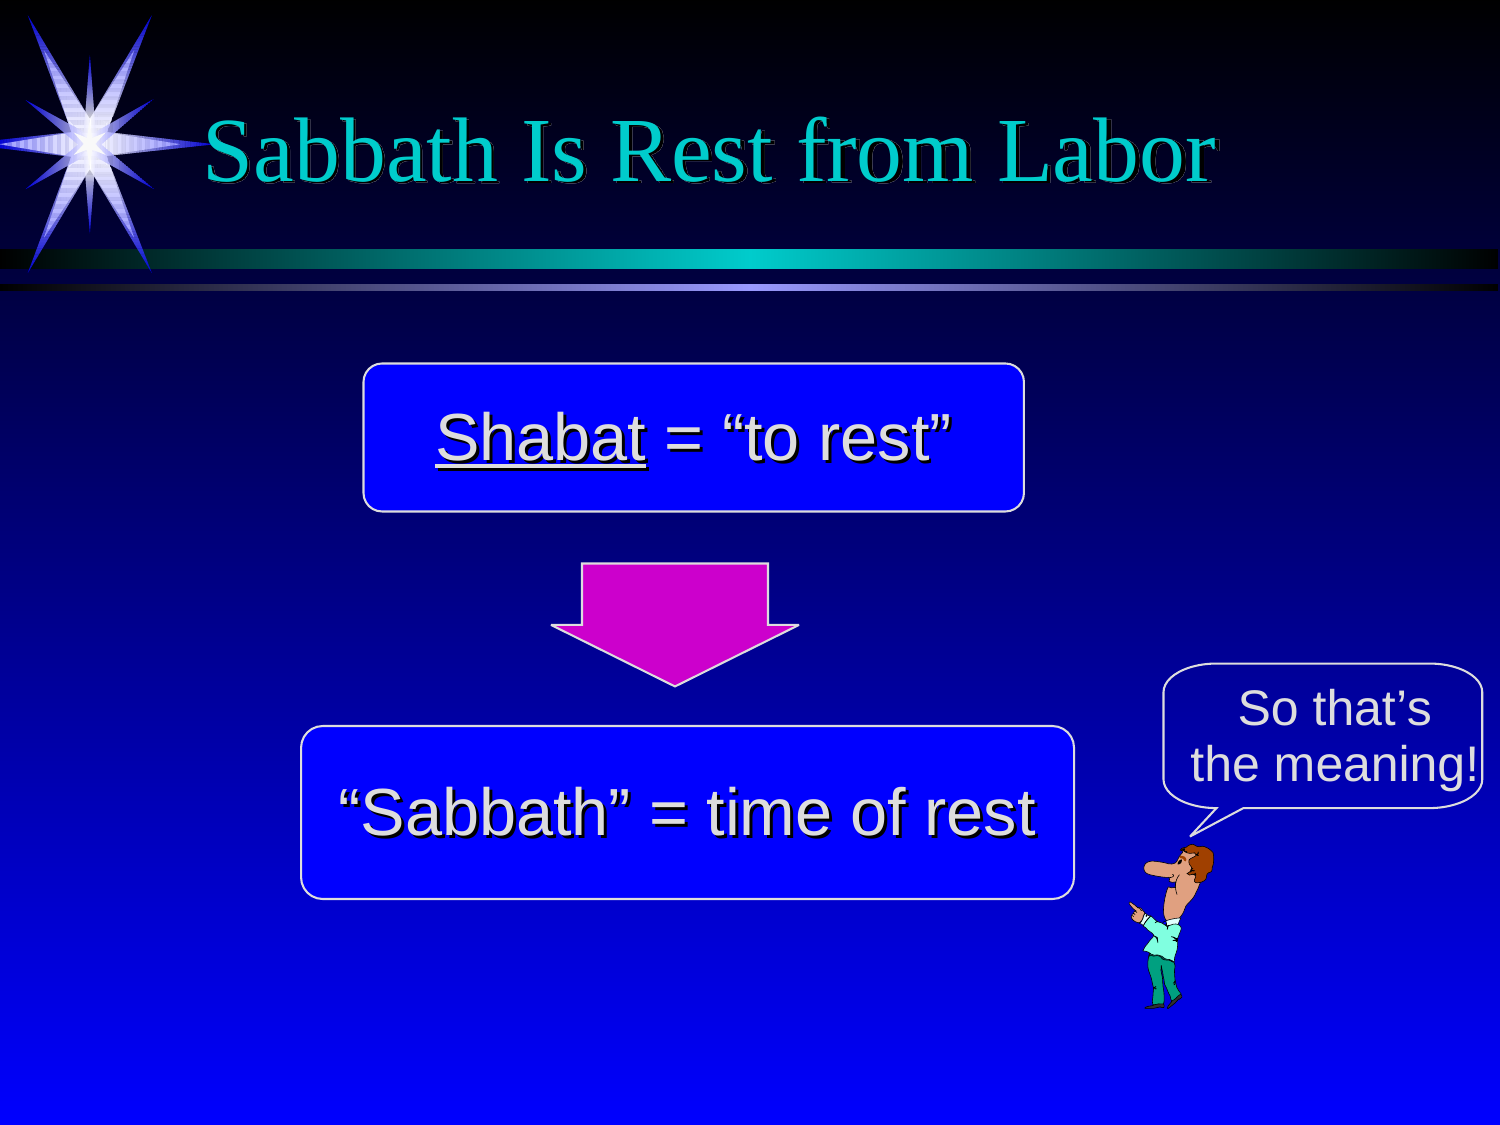

# Sabbath Is Rest from Labor
Shabat = “to rest”
“Sabbath” = time of rest
So that’s
the meaning!